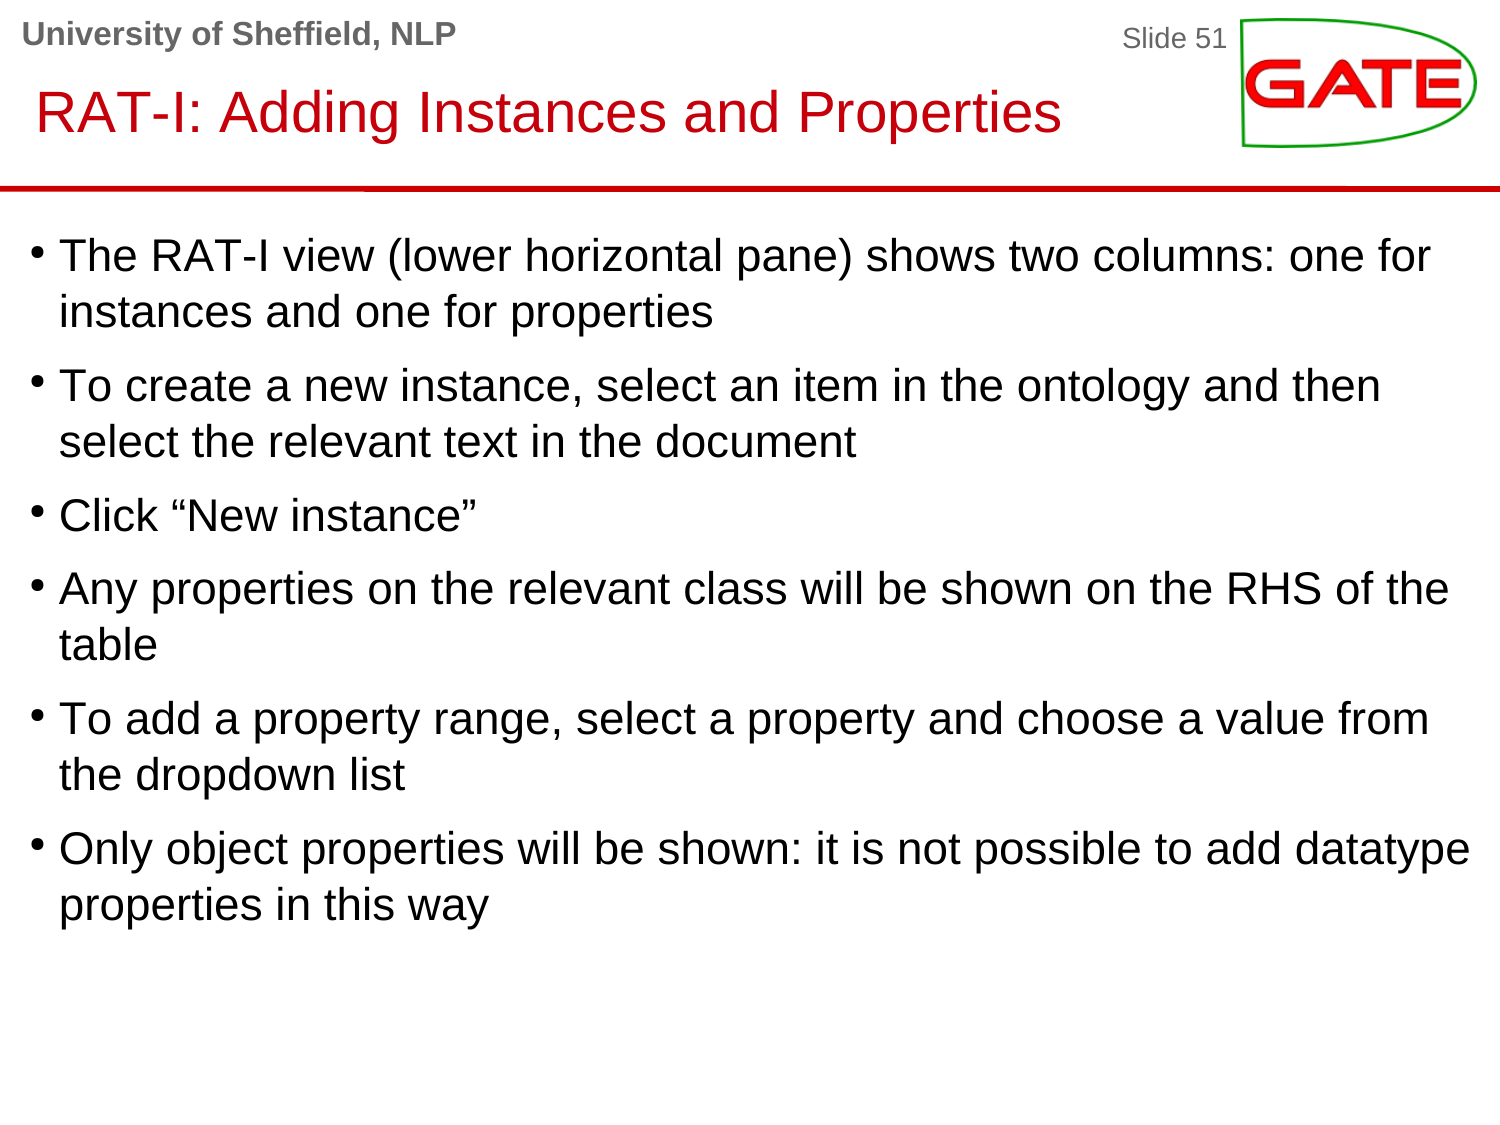

51
# RAT-I: Adding Instances and Properties
The RAT-I view (lower horizontal pane) shows two columns: one for instances and one for properties
To create a new instance, select an item in the ontology and then select the relevant text in the document
Click “New instance”
Any properties on the relevant class will be shown on the RHS of the table
To add a property range, select a property and choose a value from the dropdown list
Only object properties will be shown: it is not possible to add datatype properties in this way